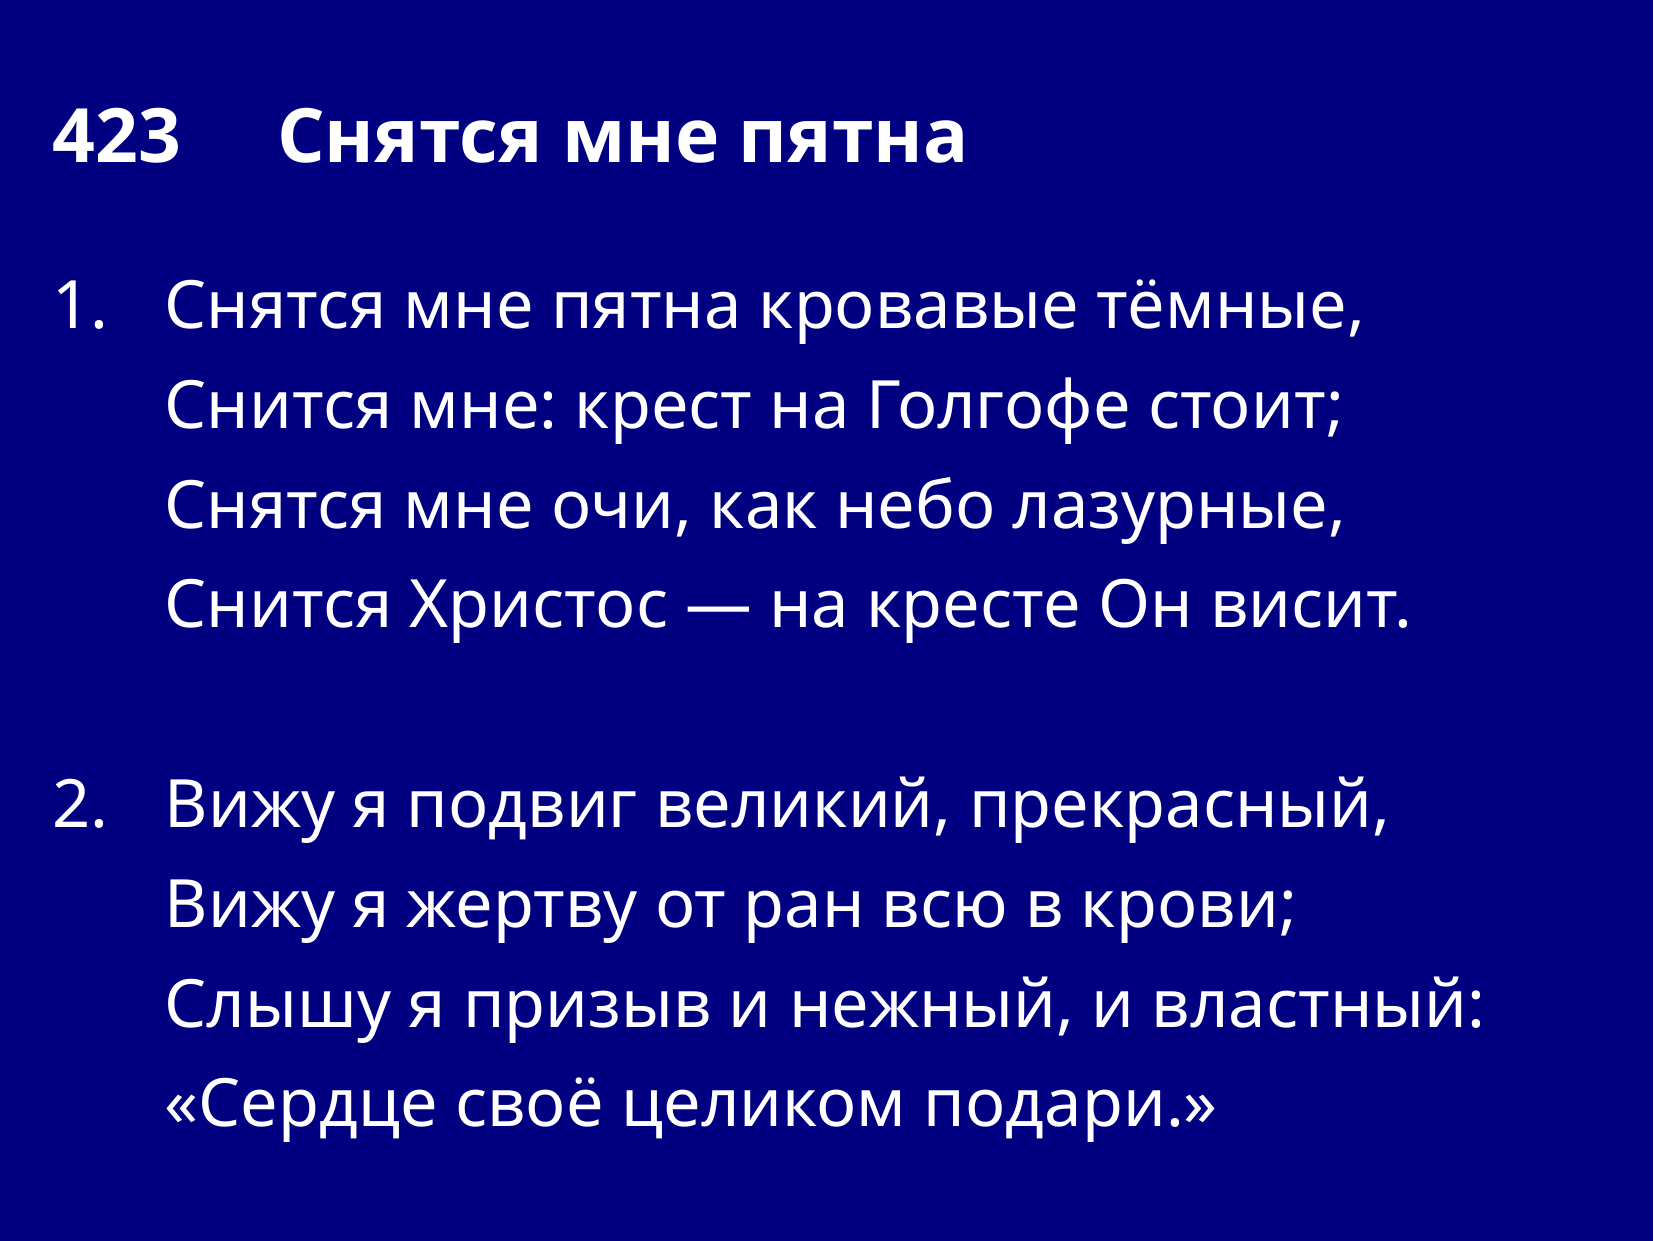

423	Снятся мне пятна
1.	Снятся мне пятна кровавые тёмные,
	Снится мне: крест на Голгофе стоит;
	Снятся мне очи, как небо лазурные,
	Снится Христос ― на кресте Он висит.
2.	Вижу я подвиг великий, прекрасный,
	Вижу я жертву от ран всю в крови;
	Слышу я призыв и нежный, и властный:
	«Сердце своё целиком подари.»